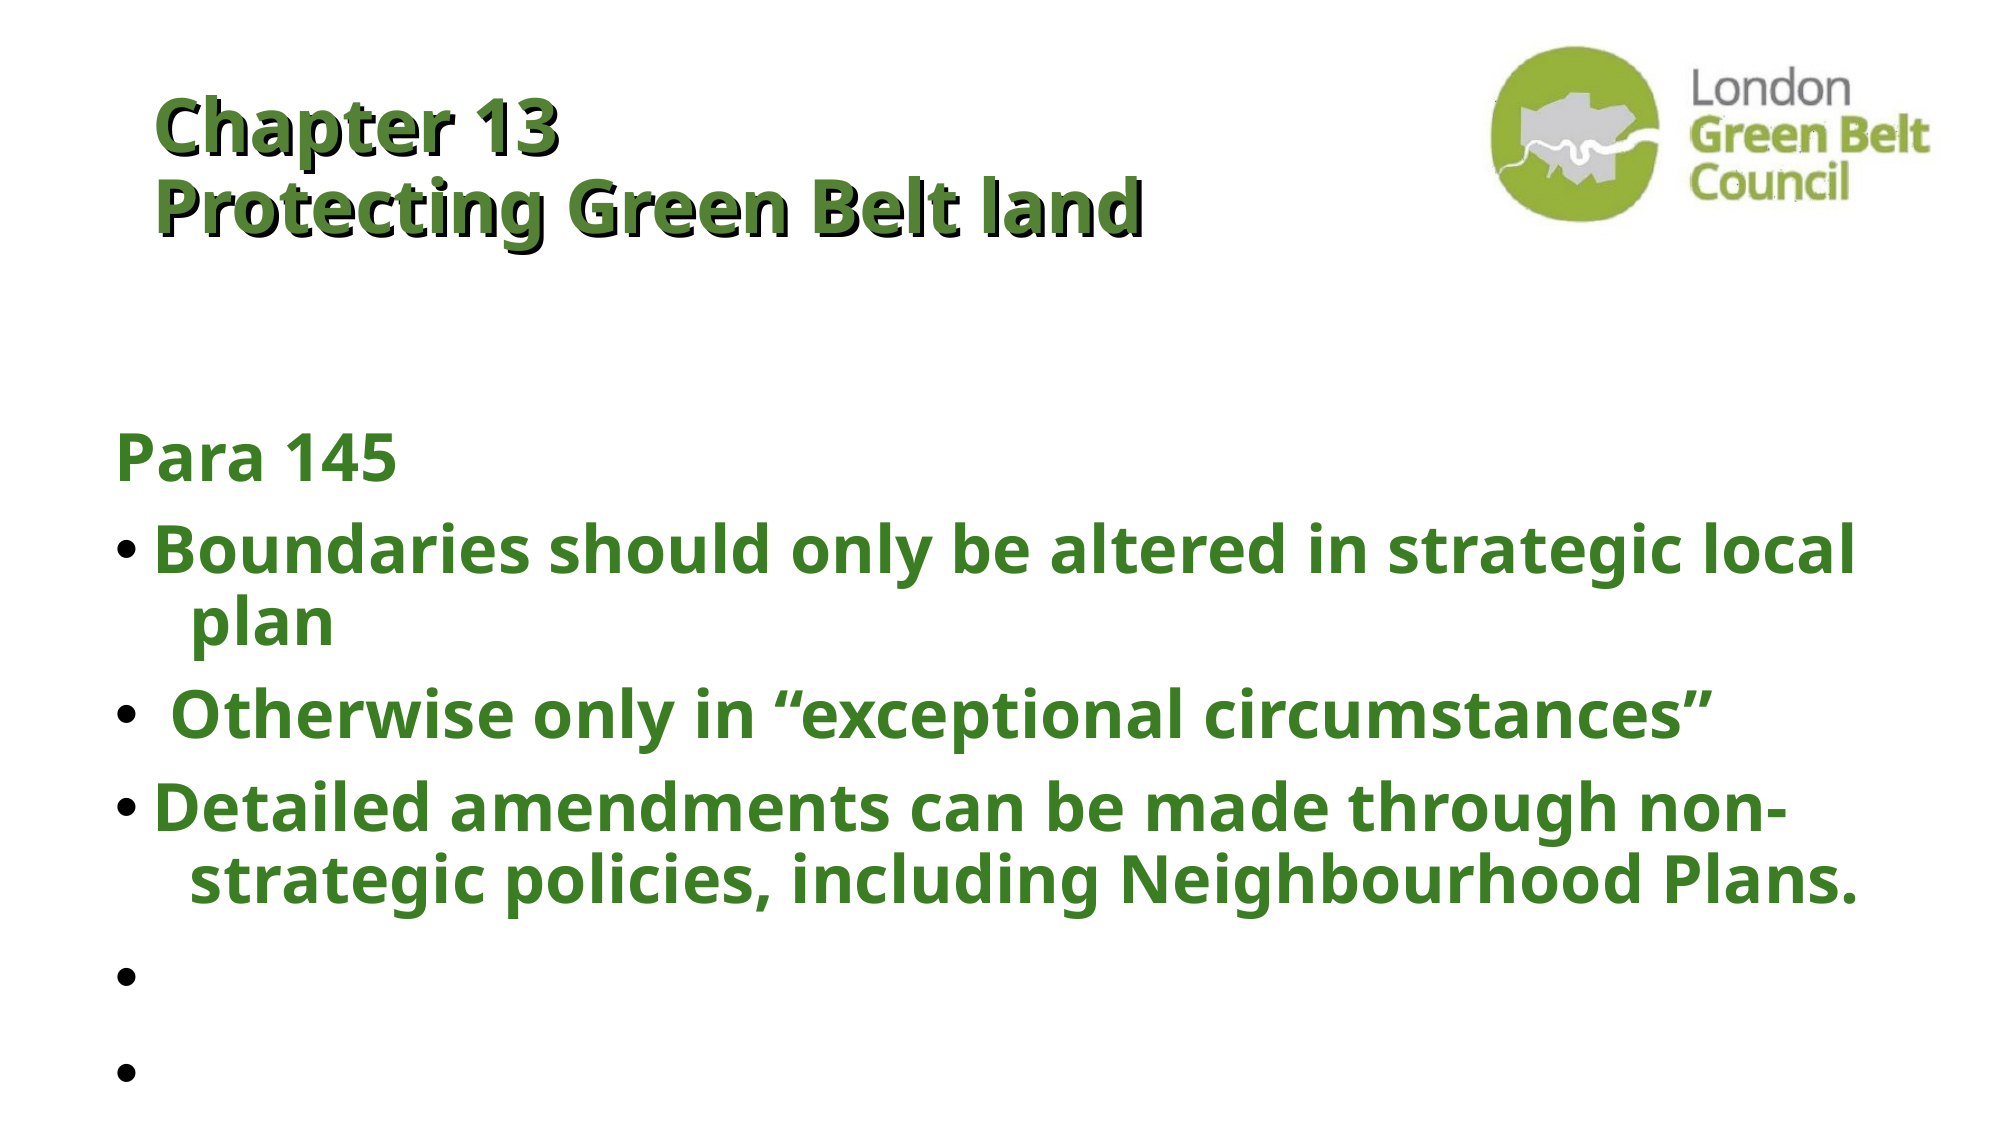

# Chapter 13 Protecting Green Belt land
Para 145
Boundaries should only be altered in strategic local plan
 Otherwise only in “exceptional circumstances”
Detailed amendments can be made through non-strategic policies, including Neighbourhood Plans.